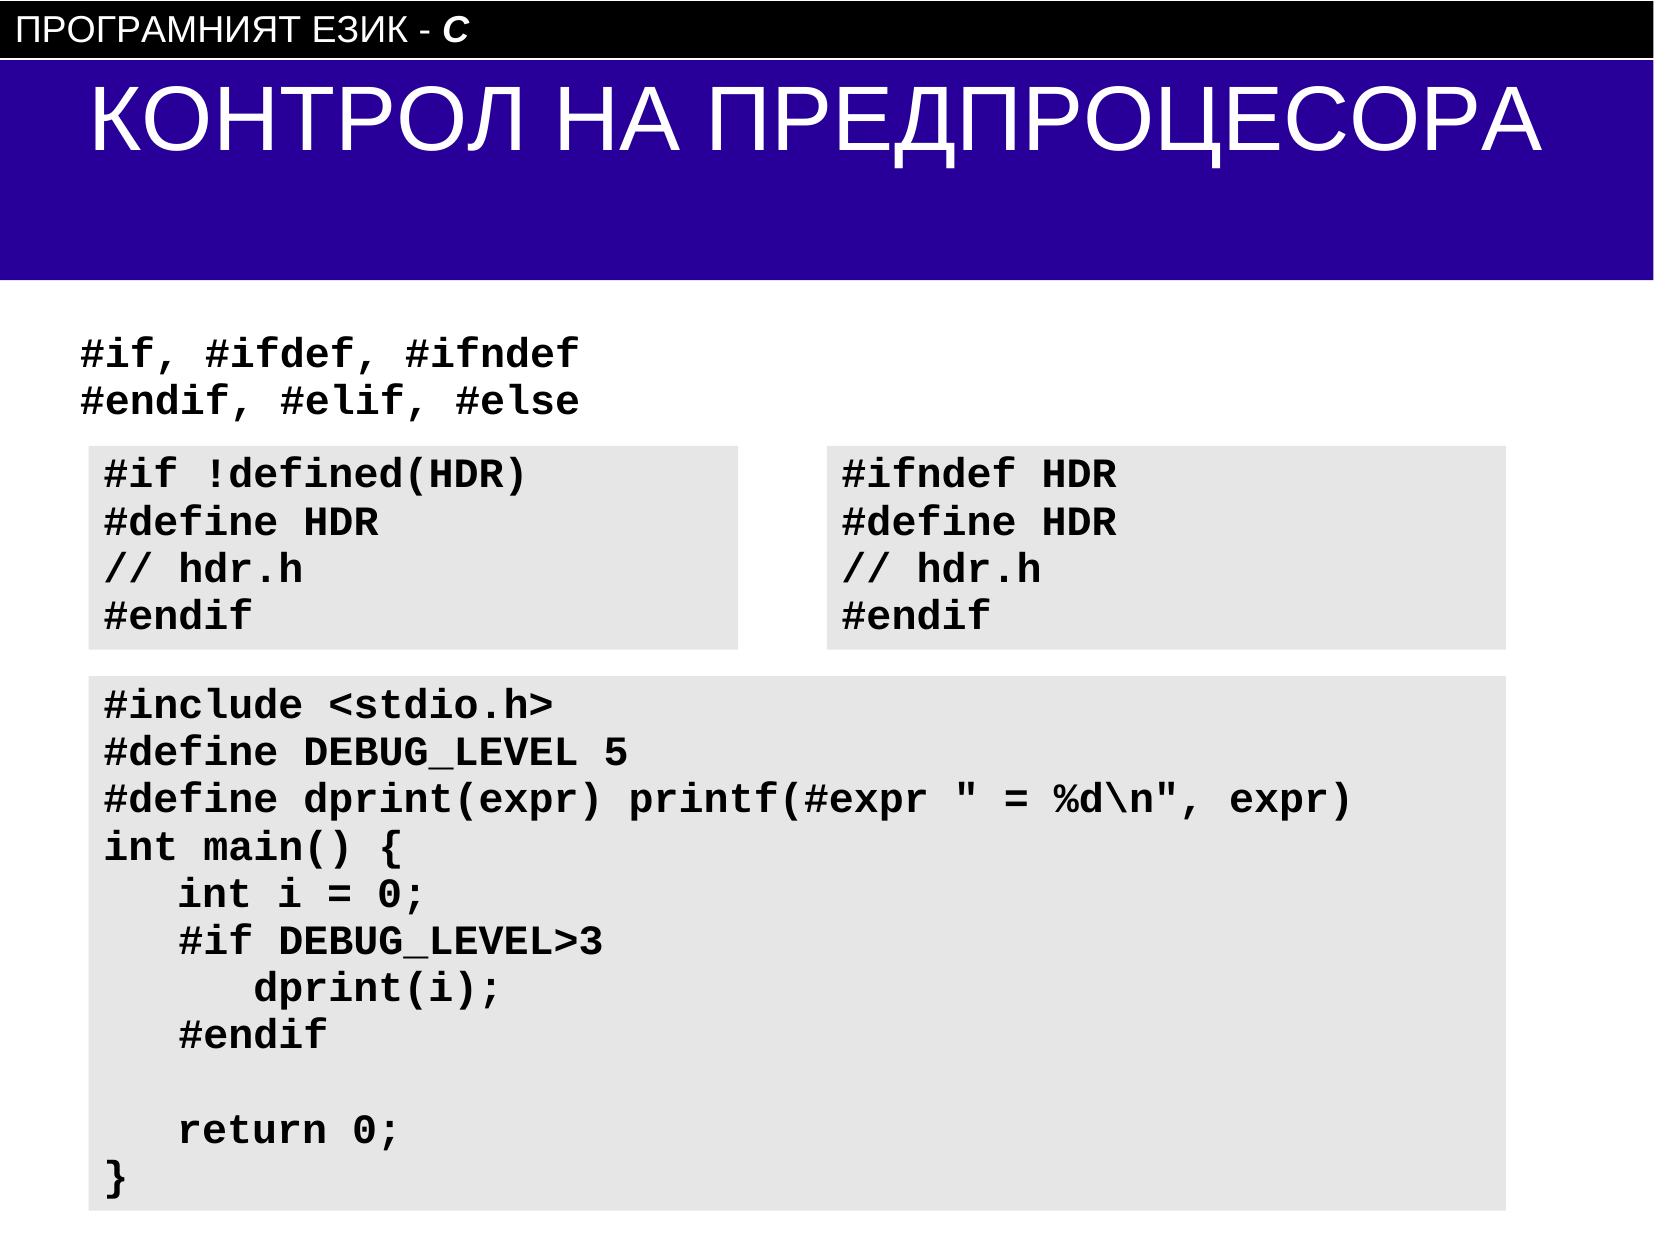

ПРОГРАМНИЯT ЕЗИК - С
	КОНТРОЛ НА ПРЕДПРОЦЕСОРА
#if, #ifdef, #ifndef
#endif, #elif, #else
#if !defined(HDR)
#define HDR
// hdr.h
#endif
#ifndef HDR
#define HDR
// hdr.h
#endif
#include <stdio.h>
#define DEBUG_LEVEL 5
#define dprint(expr) printf(#expr " = %d\n", expr)
int main() {
	int i = 0;
 #if DEBUG_LEVEL>3
 dprint(i);
 #endif
 	return 0;
}